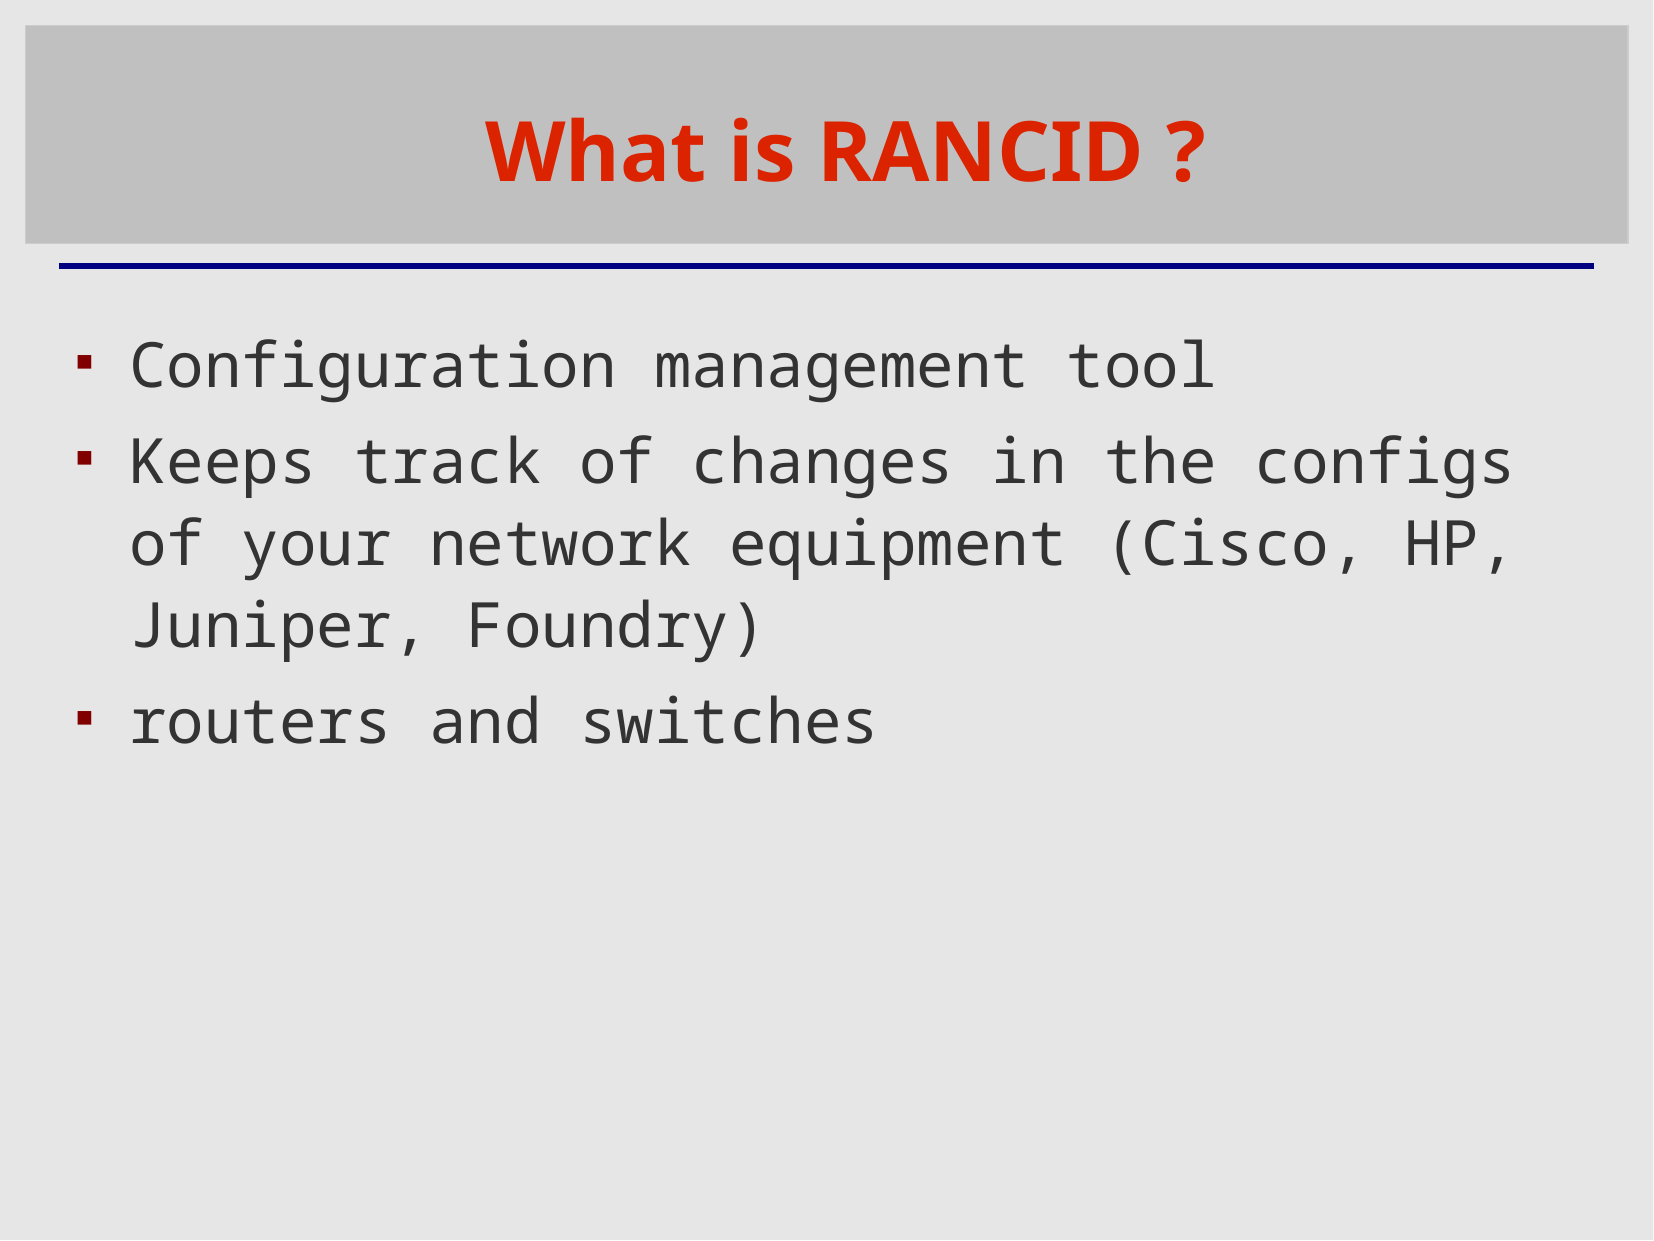

# What is RANCID ?
Configuration management tool
Keeps track of changes in the configs of your network equipment (Cisco, HP, Juniper, Foundry)
routers and switches